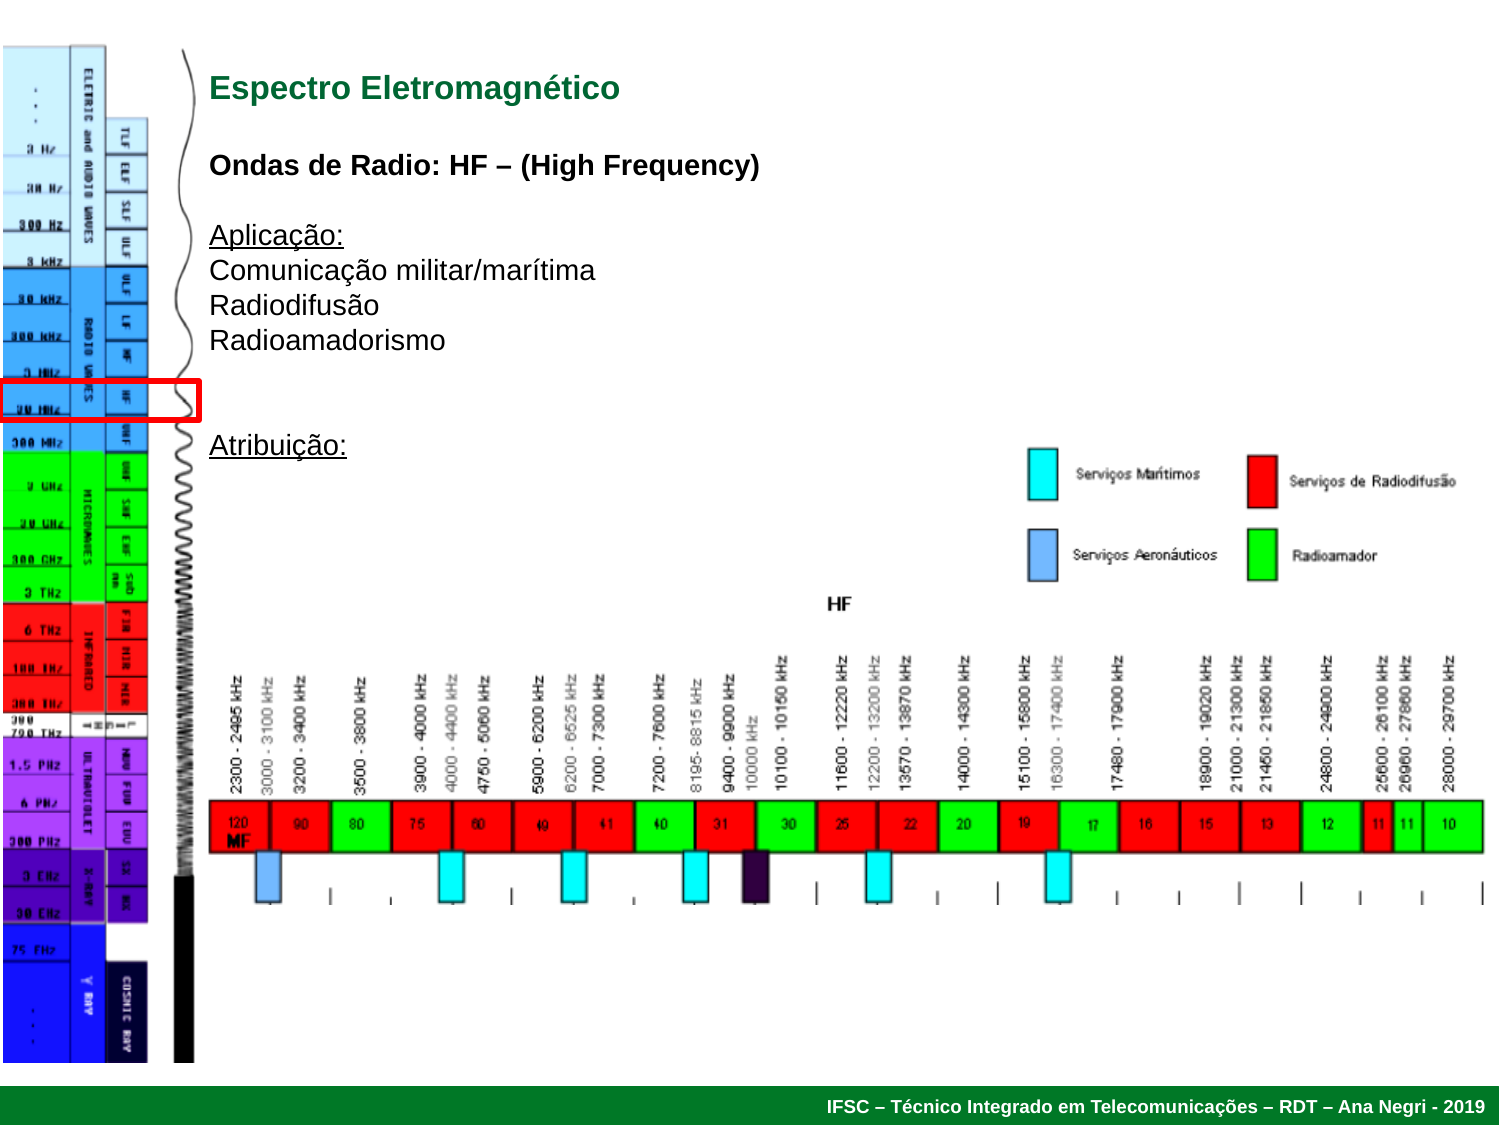

Espectro Eletromagnético
Ondas de Radio: HF – (High Frequency)
Aplicação:
Comunicação militar/marítima
Radiodifusão
Radioamadorismo
Atribuição:
ção
IFSC – Técnico Integrado em Telecomunicações – RDT – Ana Negri - 2019